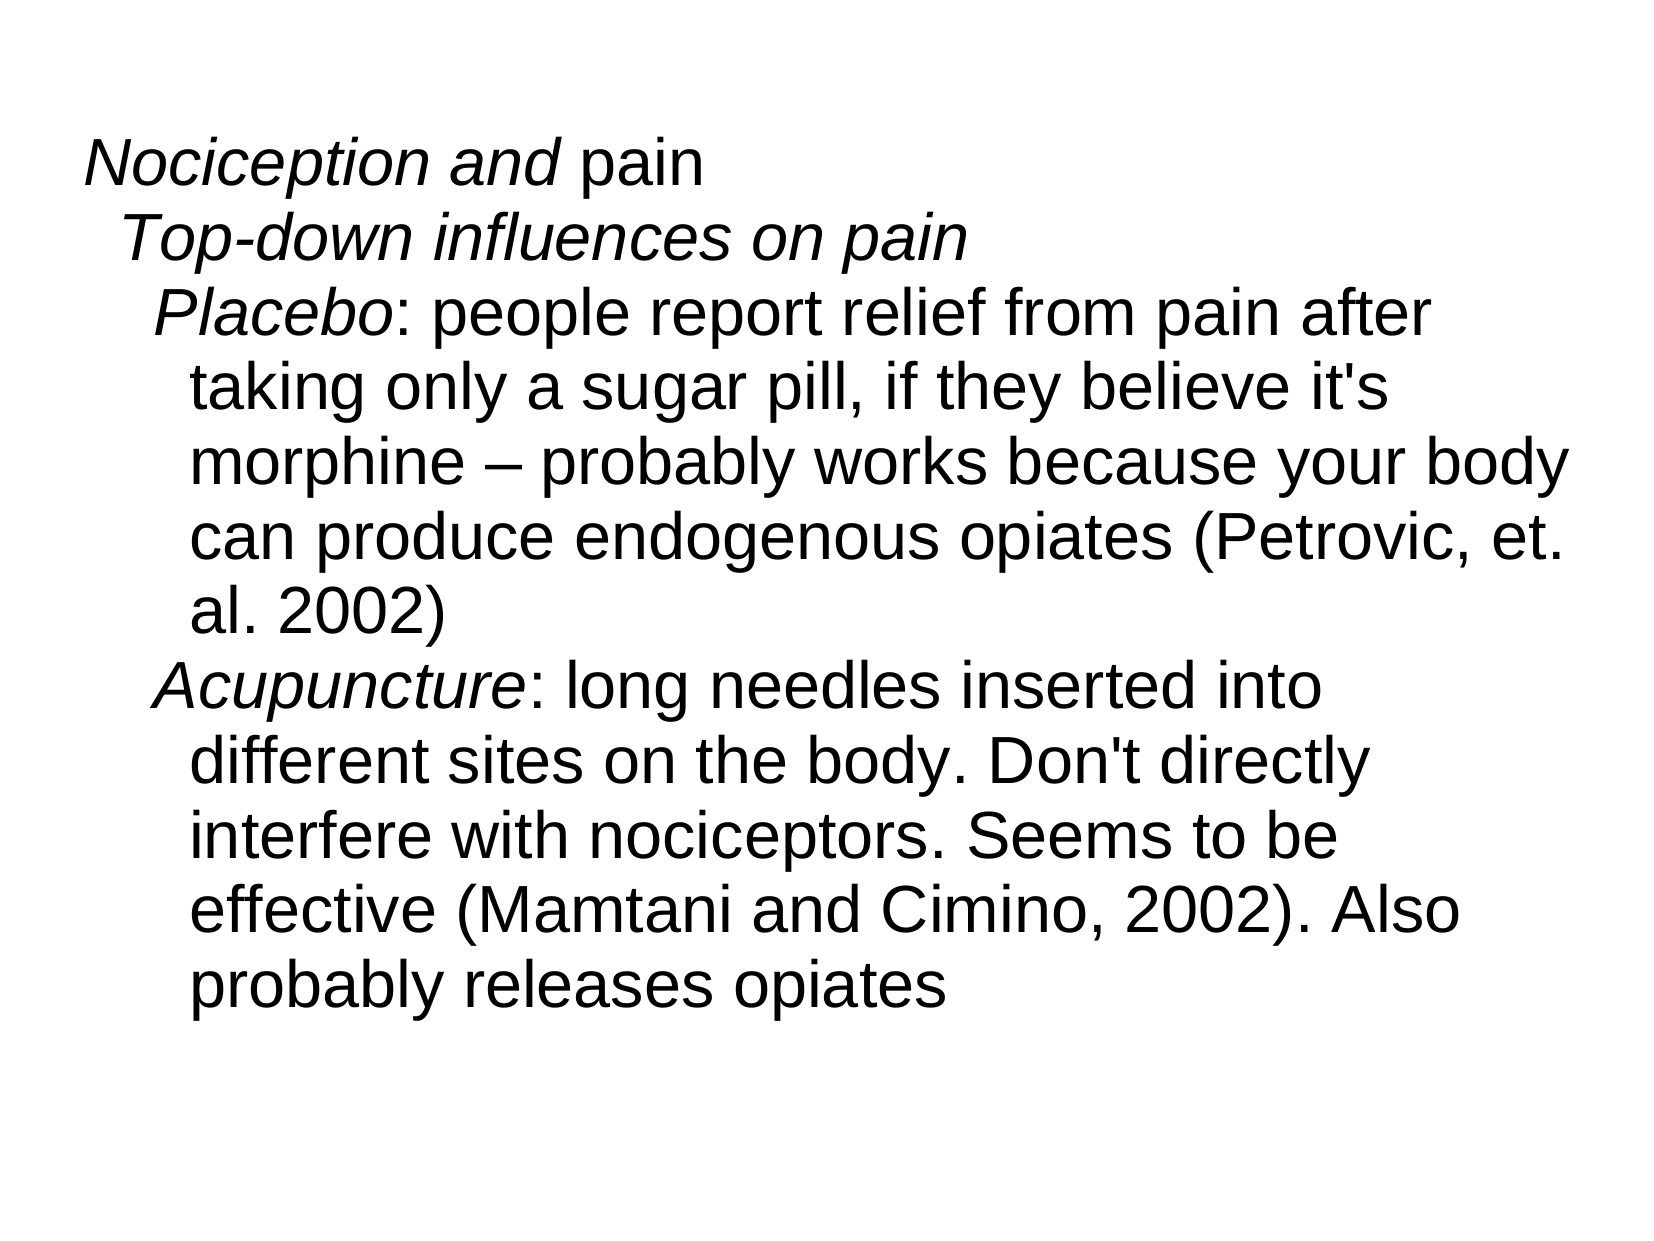

Nociception and pain
Top-down influences on pain
Placebo: people report relief from pain after taking only a sugar pill, if they believe it's morphine – probably works because your body can produce endogenous opiates (Petrovic, et. al. 2002)
Acupuncture: long needles inserted into different sites on the body. Don't directly interfere with nociceptors. Seems to be effective (Mamtani and Cimino, 2002). Also probably releases opiates